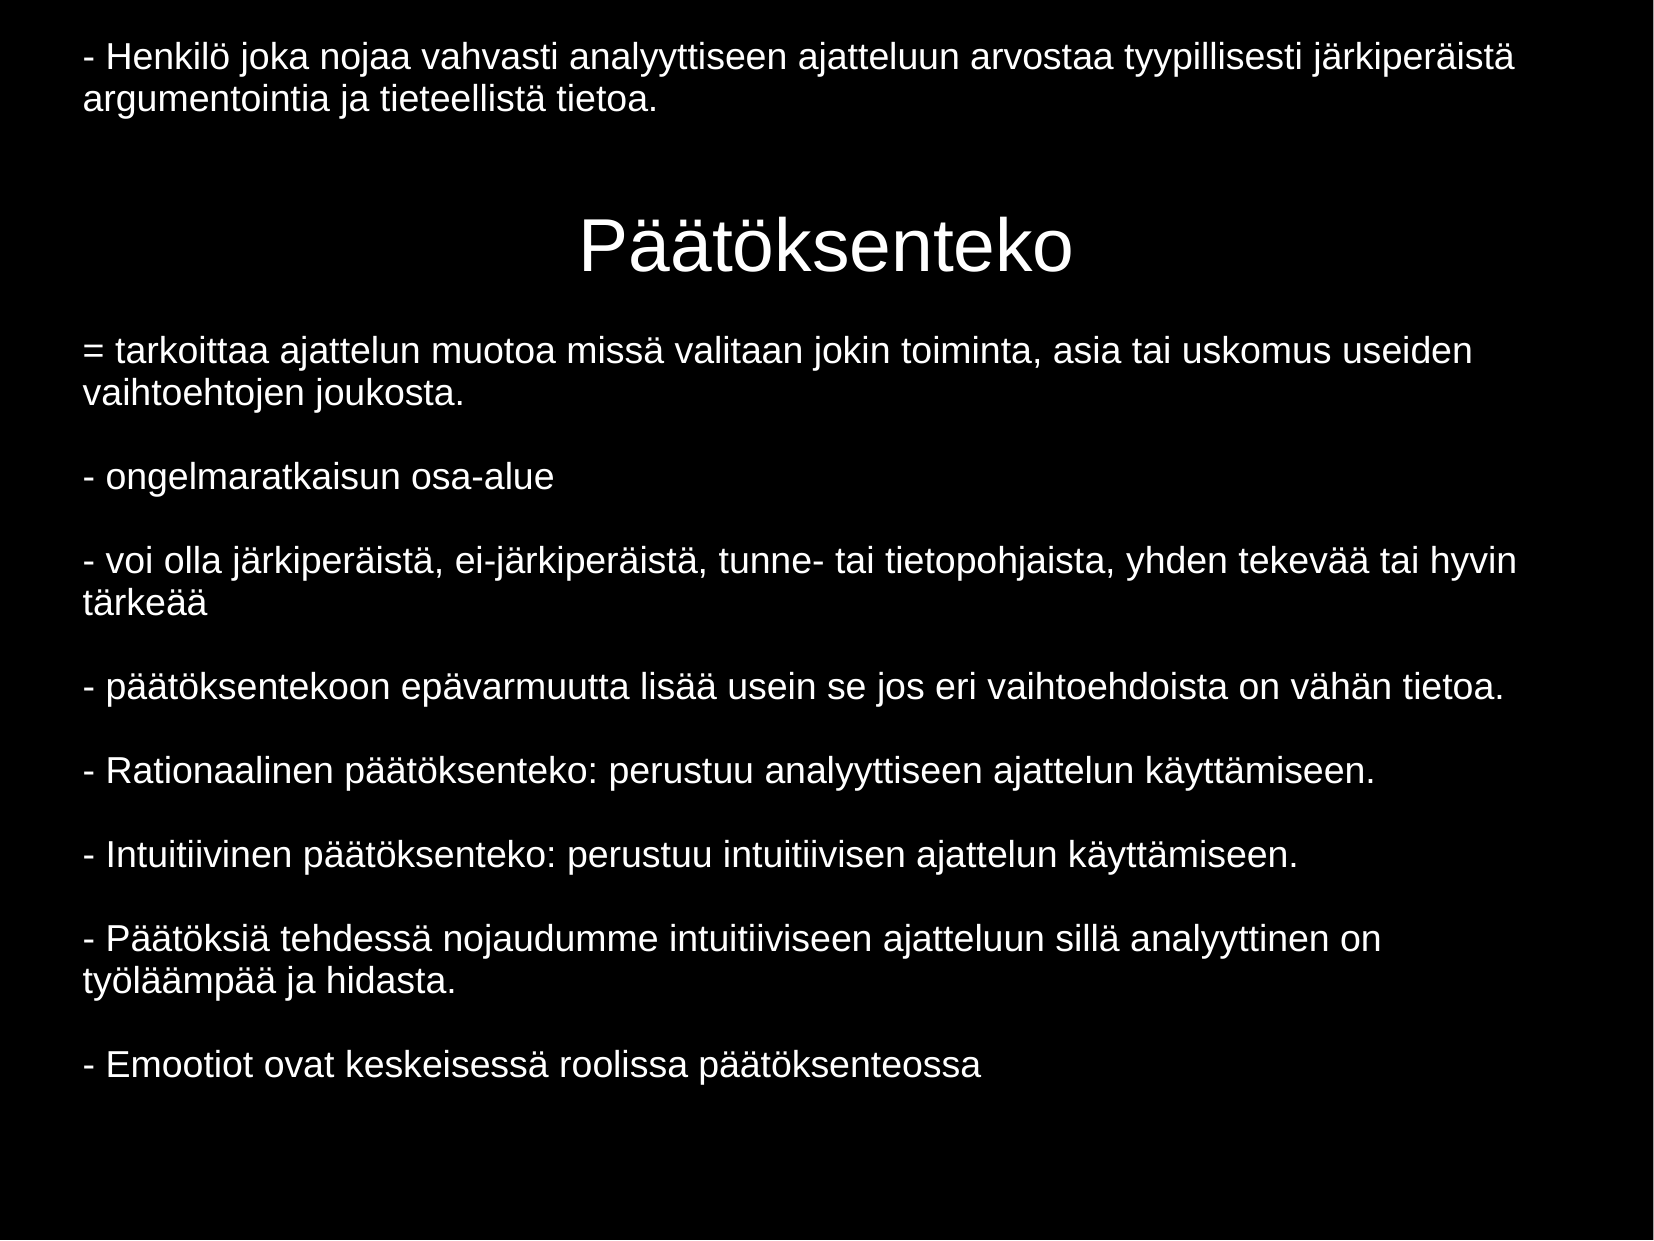

# - Henkilö joka nojaa vahvasti analyyttiseen ajatteluun arvostaa tyypillisesti järkiperäistä argumentointia ja tieteellistä tietoa.
Päätöksenteko
= tarkoittaa ajattelun muotoa missä valitaan jokin toiminta, asia tai uskomus useiden vaihtoehtojen joukosta.
- ongelmaratkaisun osa-alue
- voi olla järkiperäistä, ei-järkiperäistä, tunne- tai tietopohjaista, yhden tekevää tai hyvin tärkeää
- päätöksentekoon epävarmuutta lisää usein se jos eri vaihtoehdoista on vähän tietoa.
- Rationaalinen päätöksenteko: perustuu analyyttiseen ajattelun käyttämiseen.
- Intuitiivinen päätöksenteko: perustuu intuitiivisen ajattelun käyttämiseen.
- Päätöksiä tehdessä nojaudumme intuitiiviseen ajatteluun sillä analyyttinen on työläämpää ja hidasta.
- Emootiot ovat keskeisessä roolissa päätöksenteossa